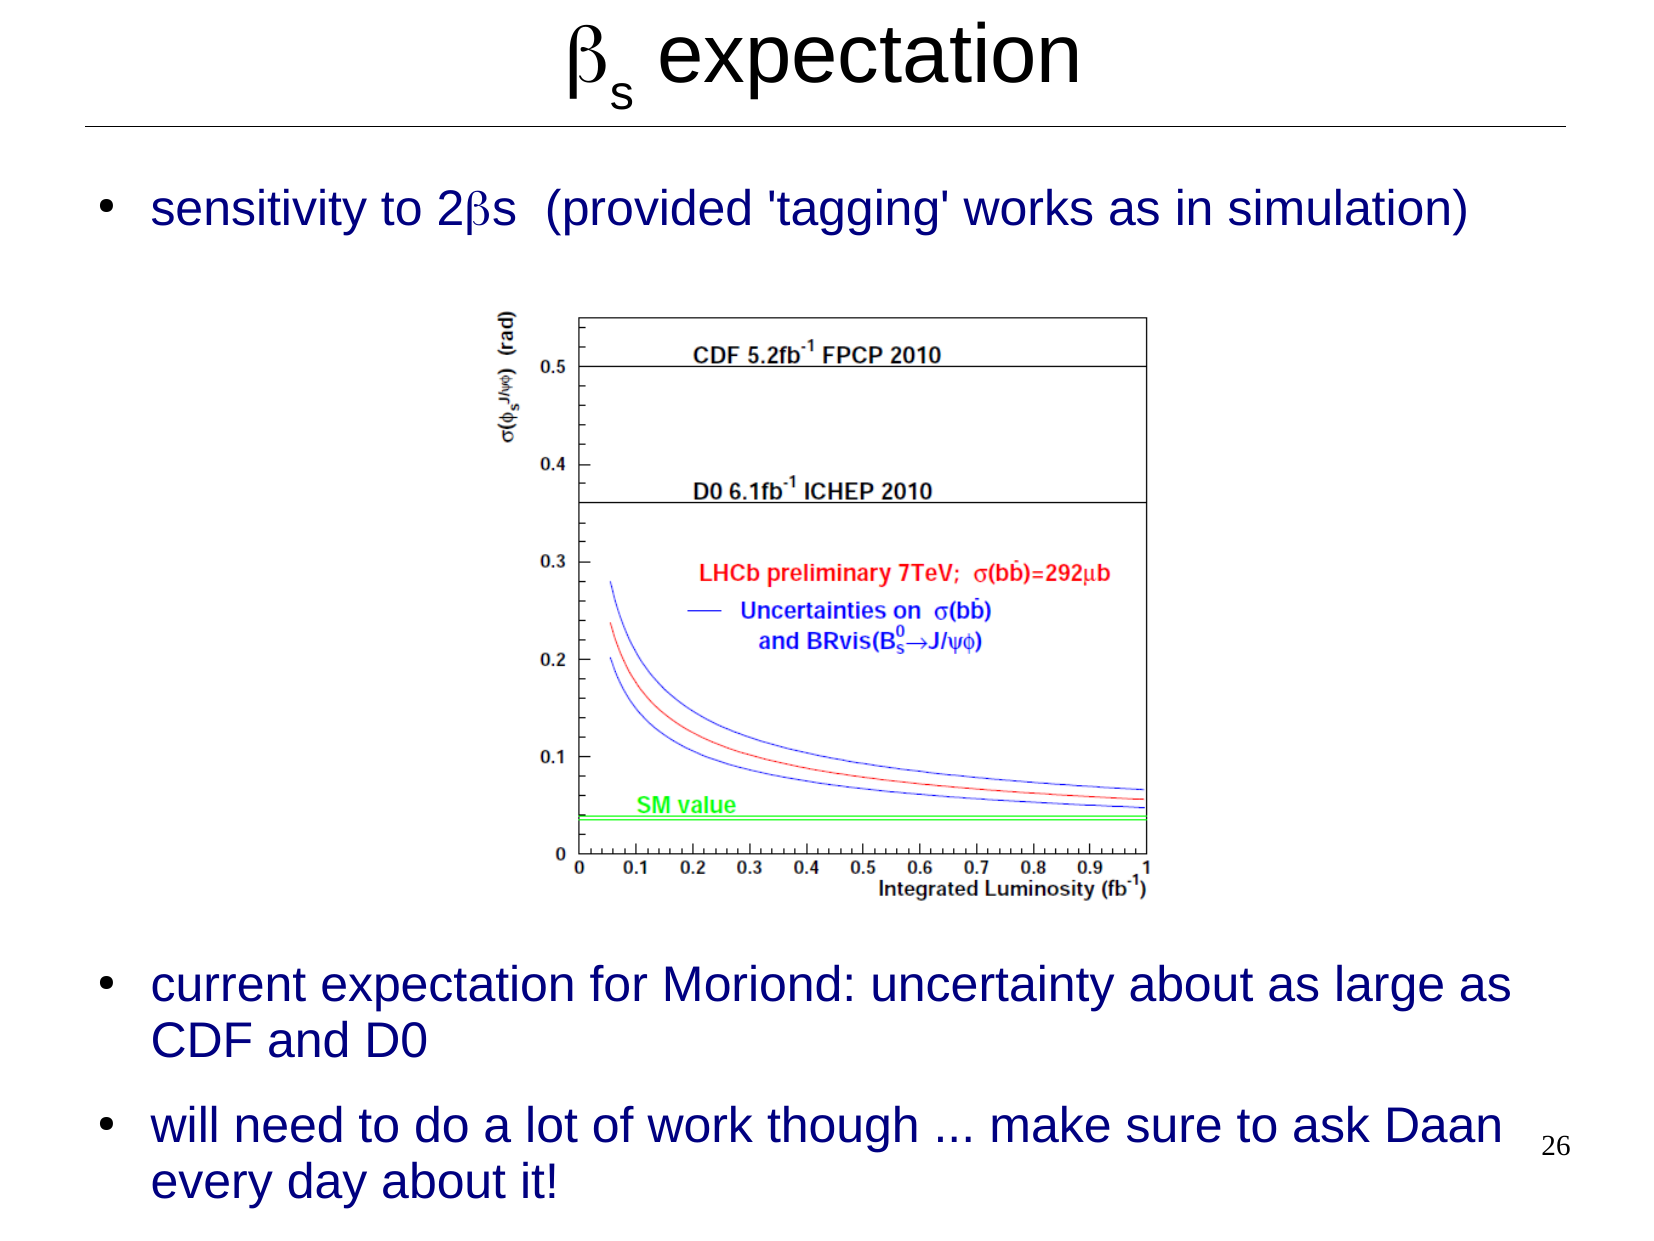

# bs expectation
sensitivity to 2bs (provided 'tagging' works as in simulation)
current expectation for Moriond: uncertainty about as large as CDF and D0
will need to do a lot of work though ... make sure to ask Daan every day about it!
26